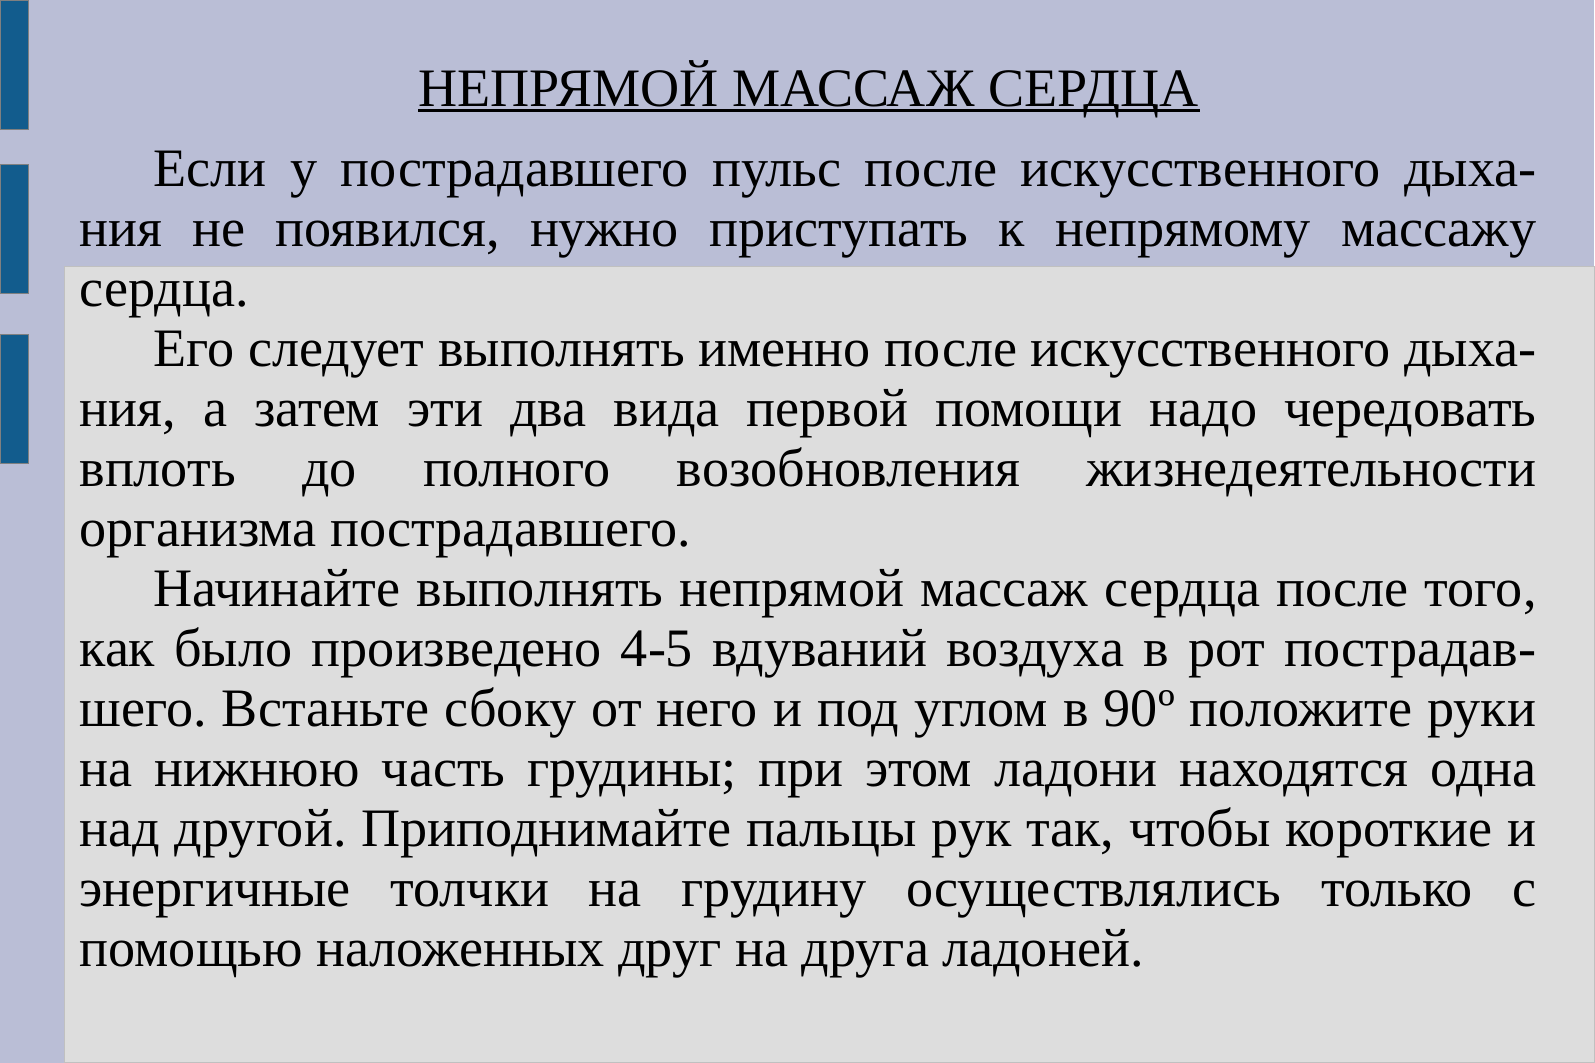

НЕПРЯМОЙ МАССАЖ СЕРДЦА
	Если у пострадавшего пульс после искусственного дыха-ния не появился, нужно приступать к непрямому массажу сердца.
	Его следует выполнять именно после искусственного дыха-ния, а затем эти два вида первой помощи надо чередовать вплоть до полного возобновления жизнедеятельности организма пострадавшего.
	Начинайте выполнять непрямой массаж сердца после того, как было произведено 4-5 вдуваний воздуха в рот пострадав-шего. Встаньте сбоку от него и под углом в 90º положите руки на нижнюю часть грудины; при этом ладони находятся одна над другой. Приподнимайте пальцы рук так, чтобы короткие и энергичные толчки на грудину осуществлялись только с помощью наложенных друг на друга ладоней.